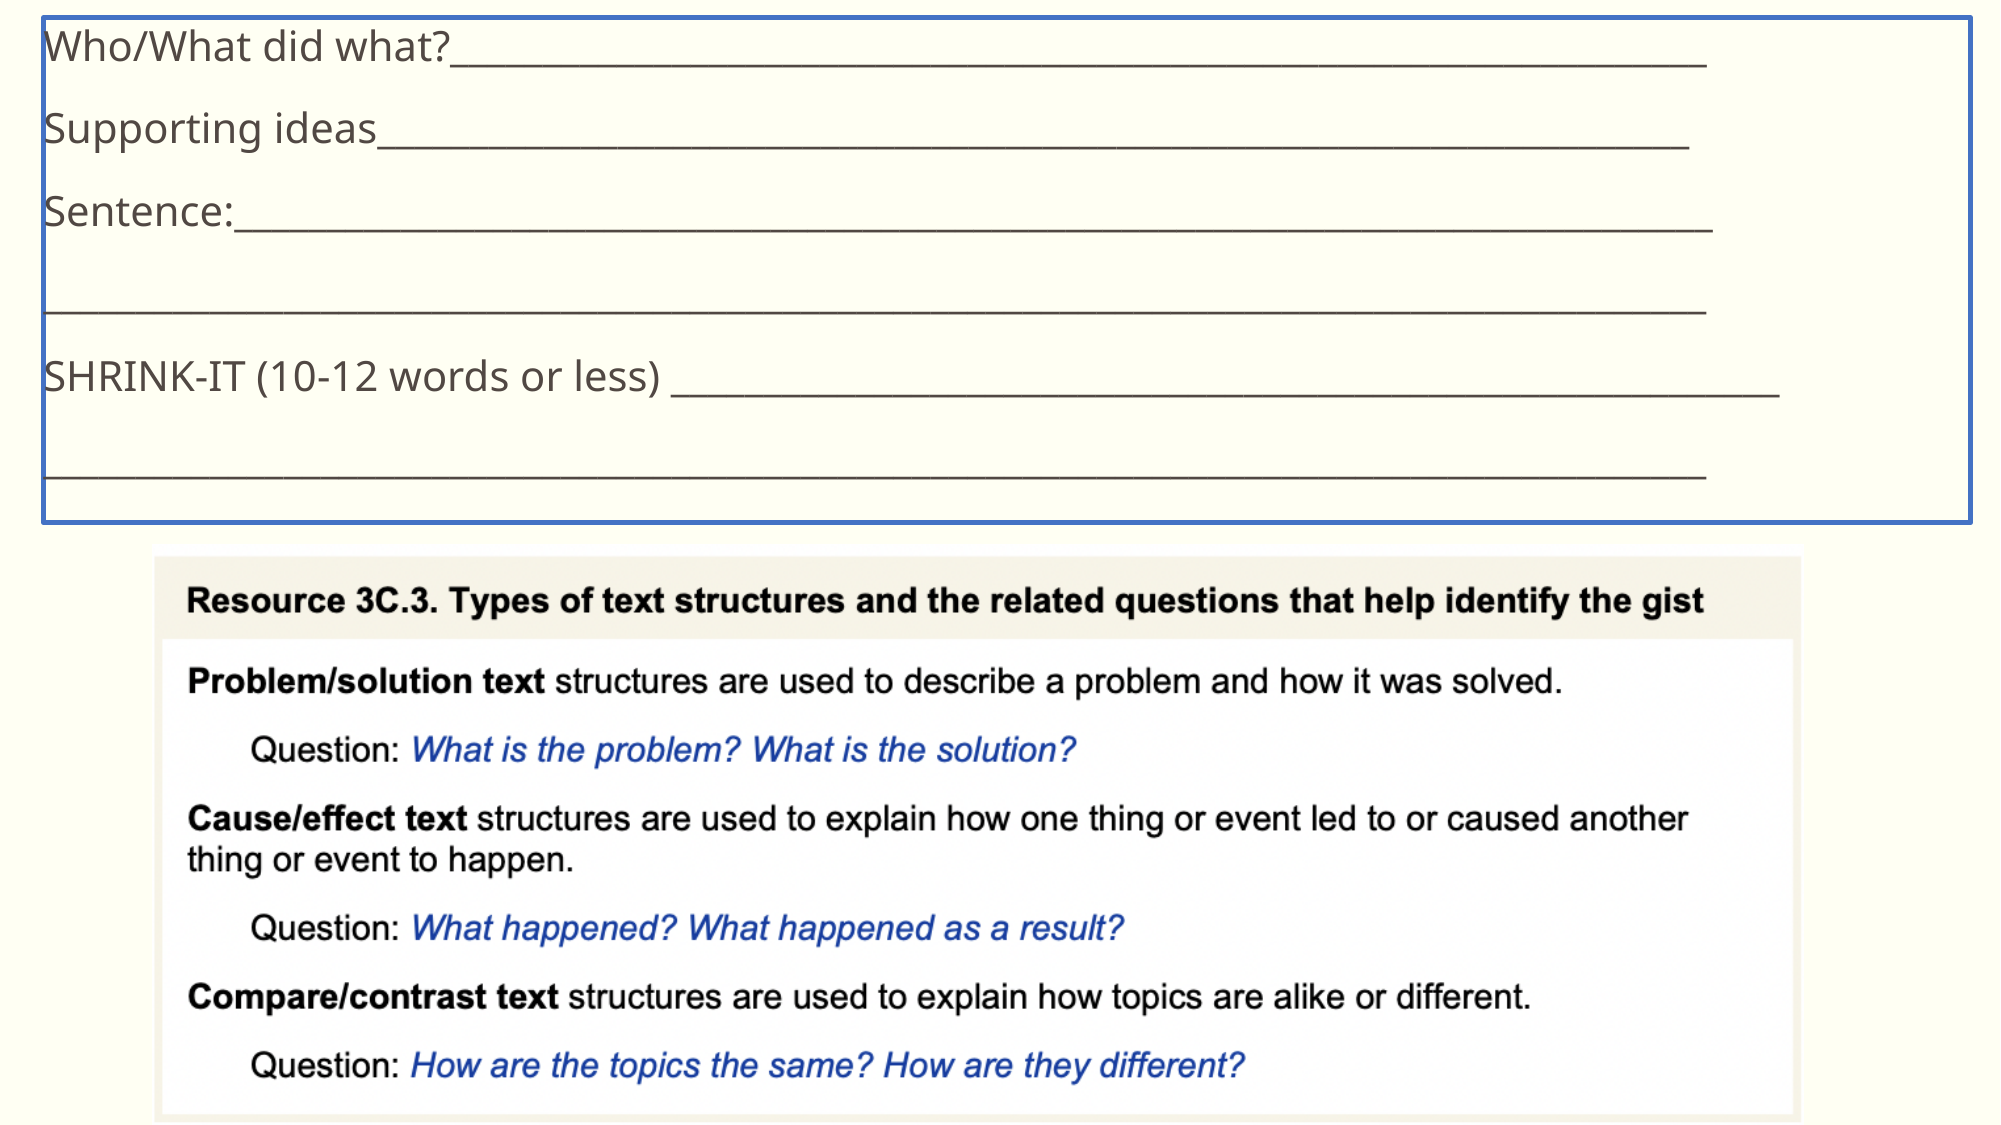

# Who/What did what?____________________________________________________________________
Supporting ideas_______________________________________________________________________
Sentence:________________________________________________________________________________
__________________________________________________________________________________________
SHRINK-IT (10-12 words or less) ____________________________________________________________
__________________________________________________________________________________________